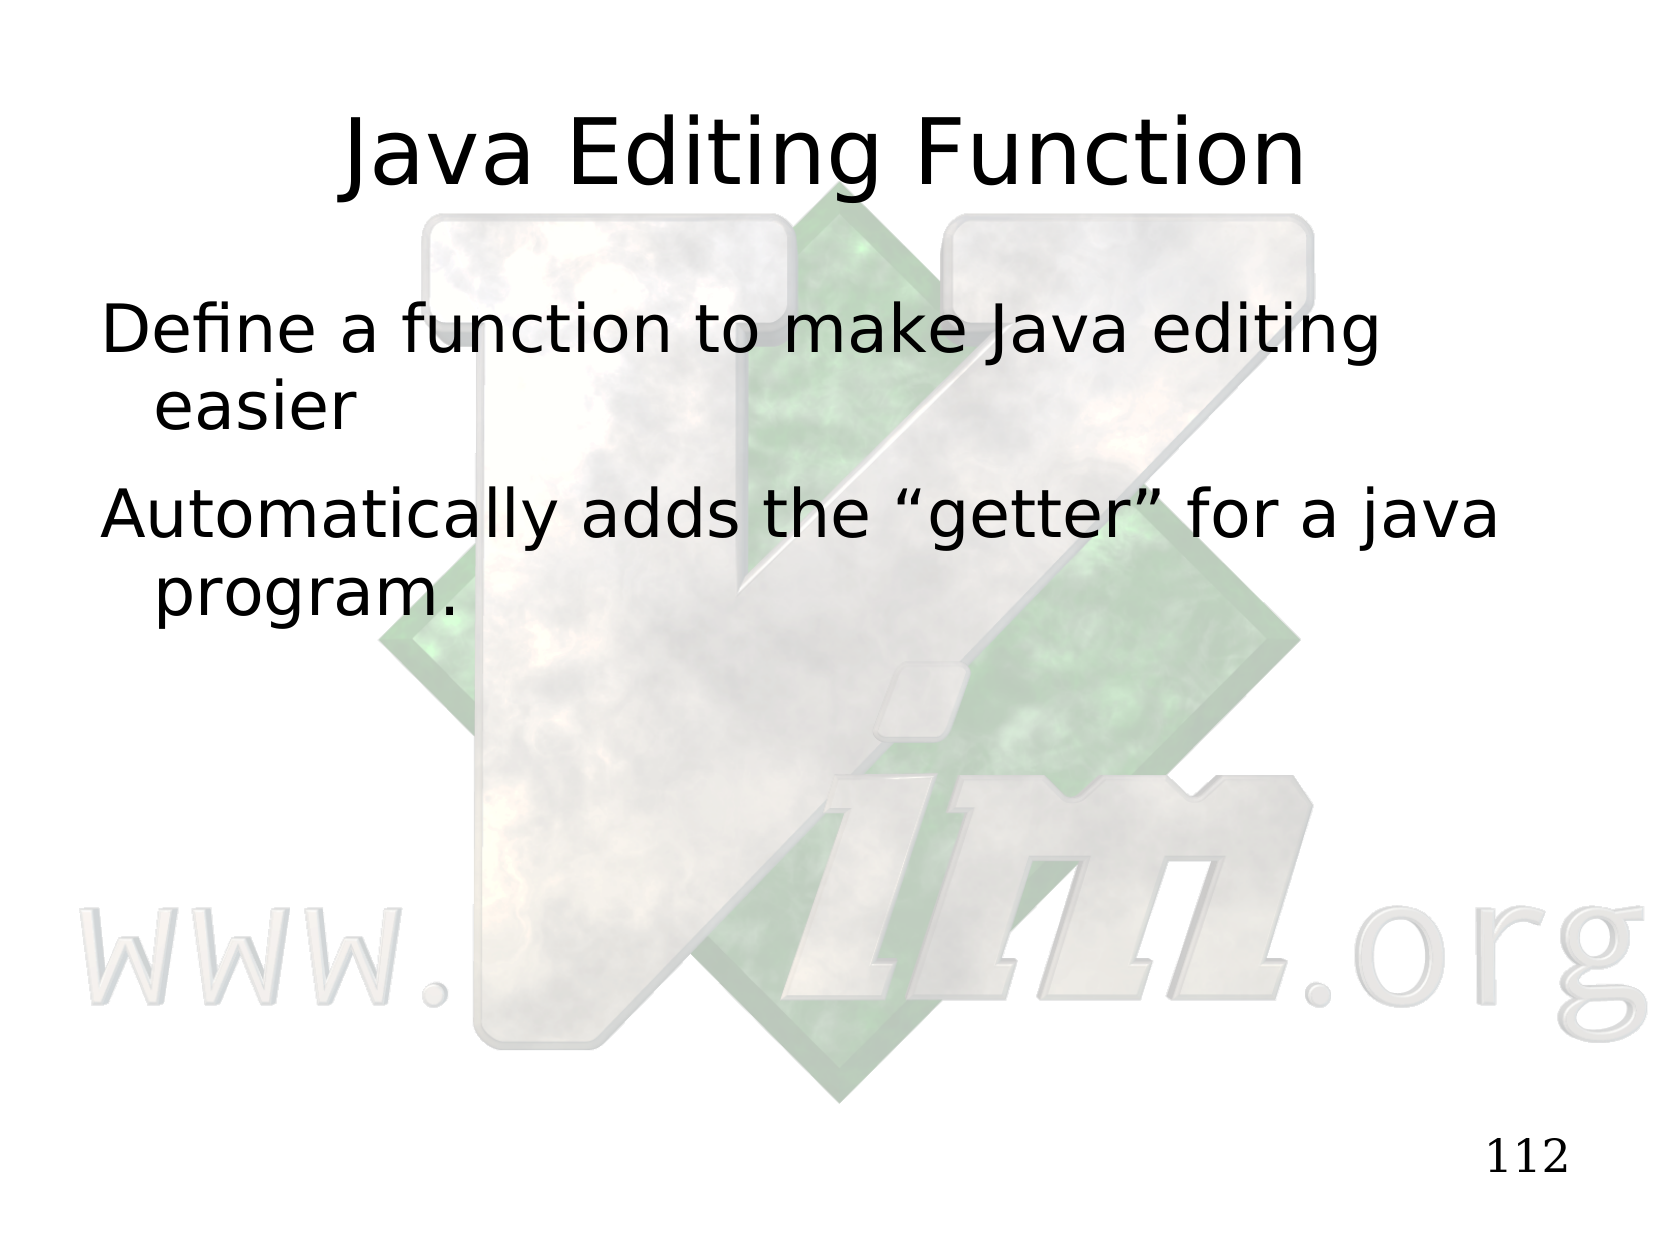

# Java Editing Function
Define a function to make Java editing easier
Automatically adds the “getter” for a java program.
112